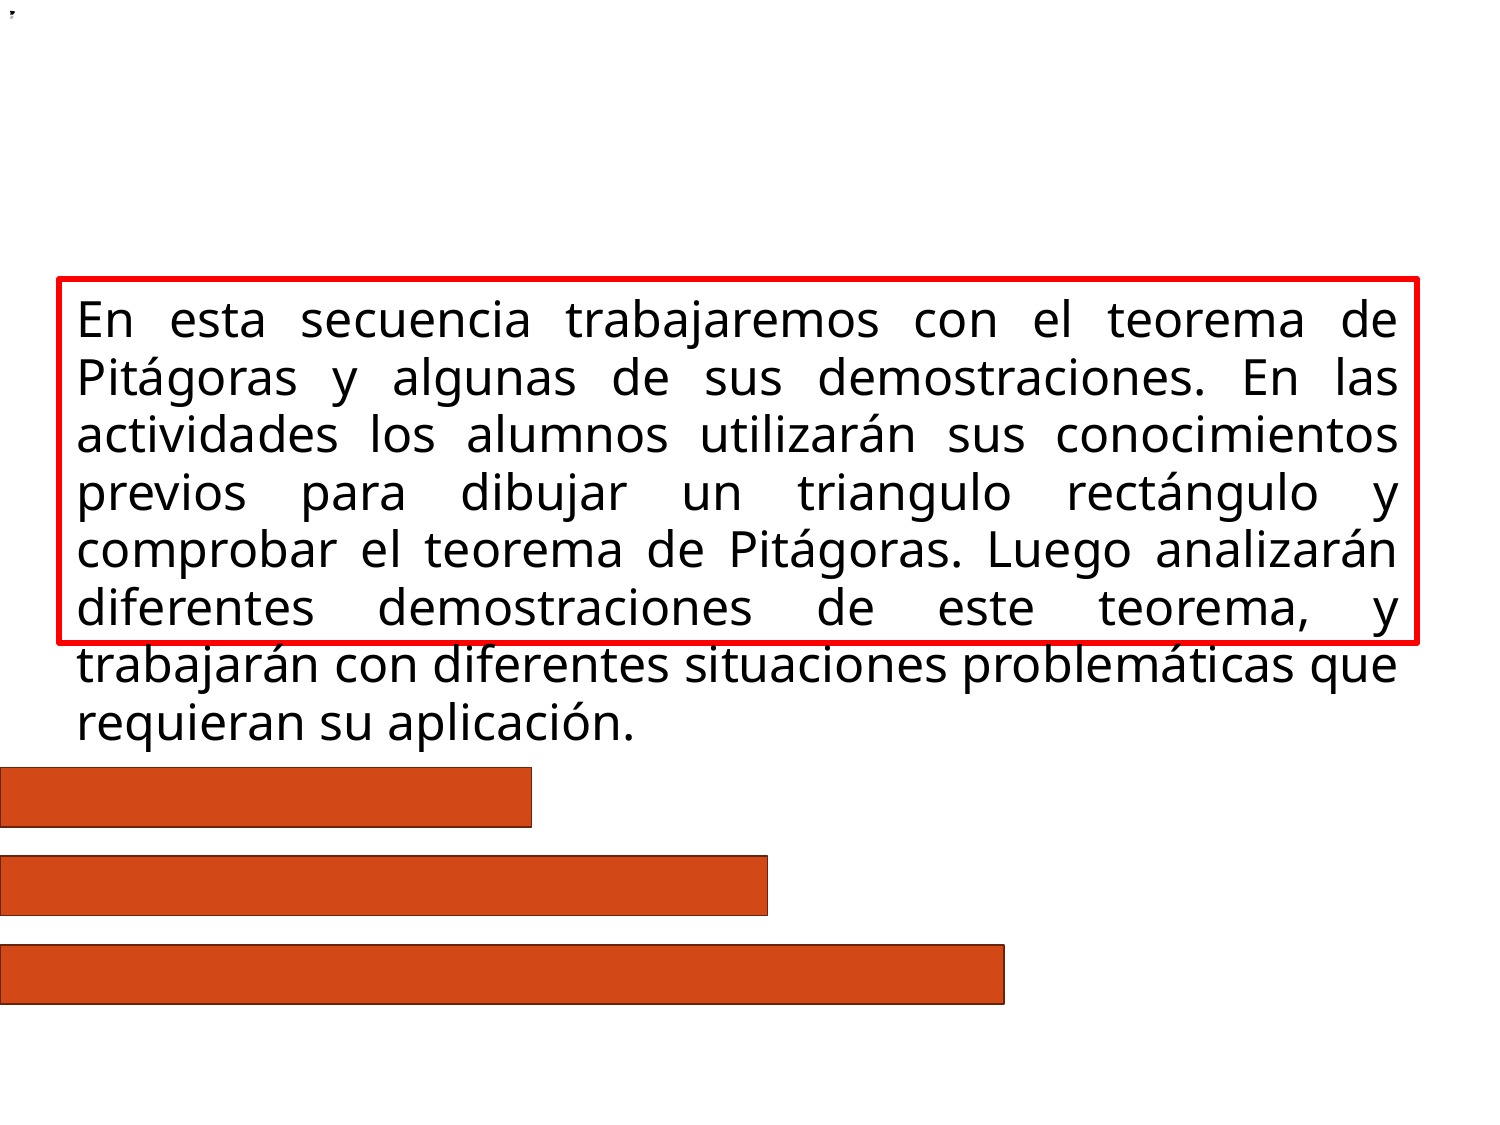

En esta secuencia trabajaremos con el teorema de Pitágoras y algunas de sus demostraciones. En las actividades los alumnos utilizarán sus conocimientos previos para dibujar un triangulo rectángulo y comprobar el teorema de Pitágoras. Luego analizarán diferentes demostraciones de este teorema, y trabajarán con diferentes situaciones problemáticas que requieran su aplicación.